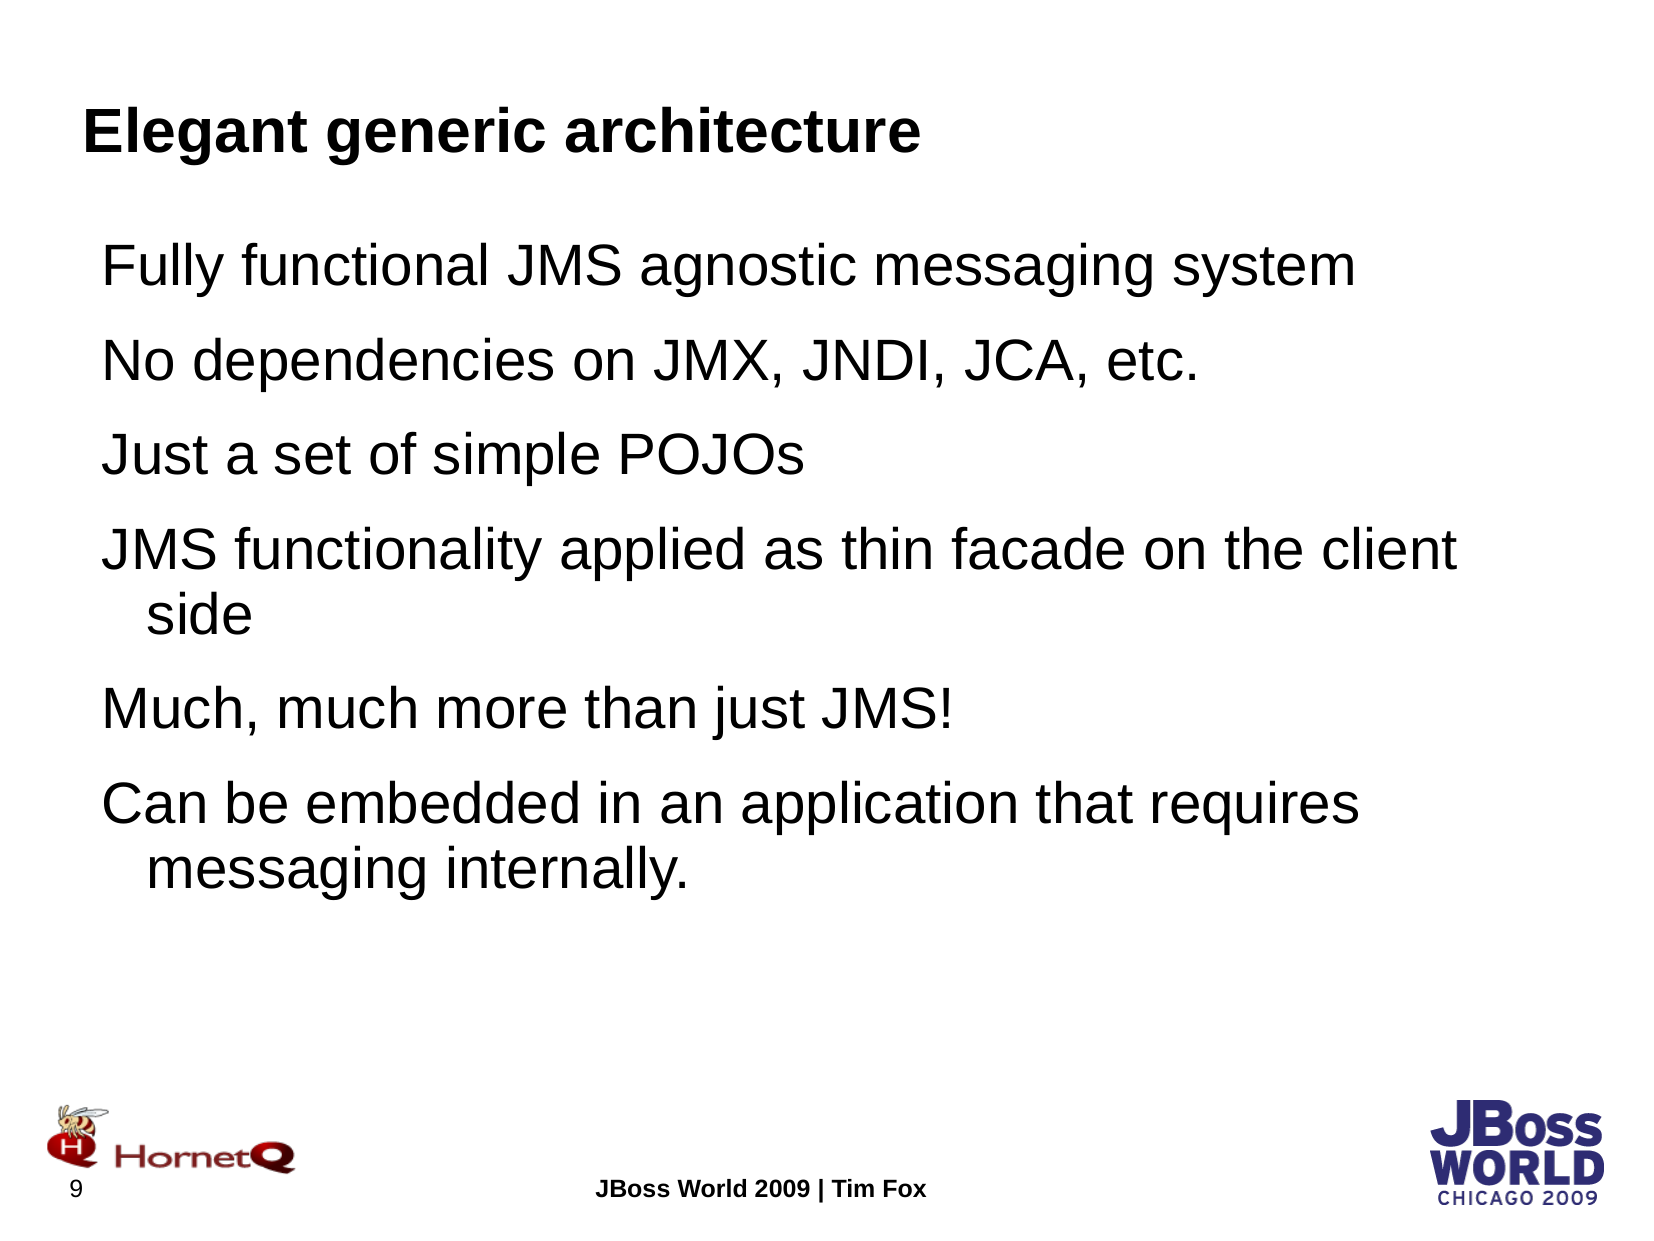

# Elegant generic architecture
Fully functional JMS agnostic messaging system
No dependencies on JMX, JNDI, JCA, etc.
Just a set of simple POJOs
JMS functionality applied as thin facade on the client side
Much, much more than just JMS!
Can be embedded in an application that requires messaging internally.